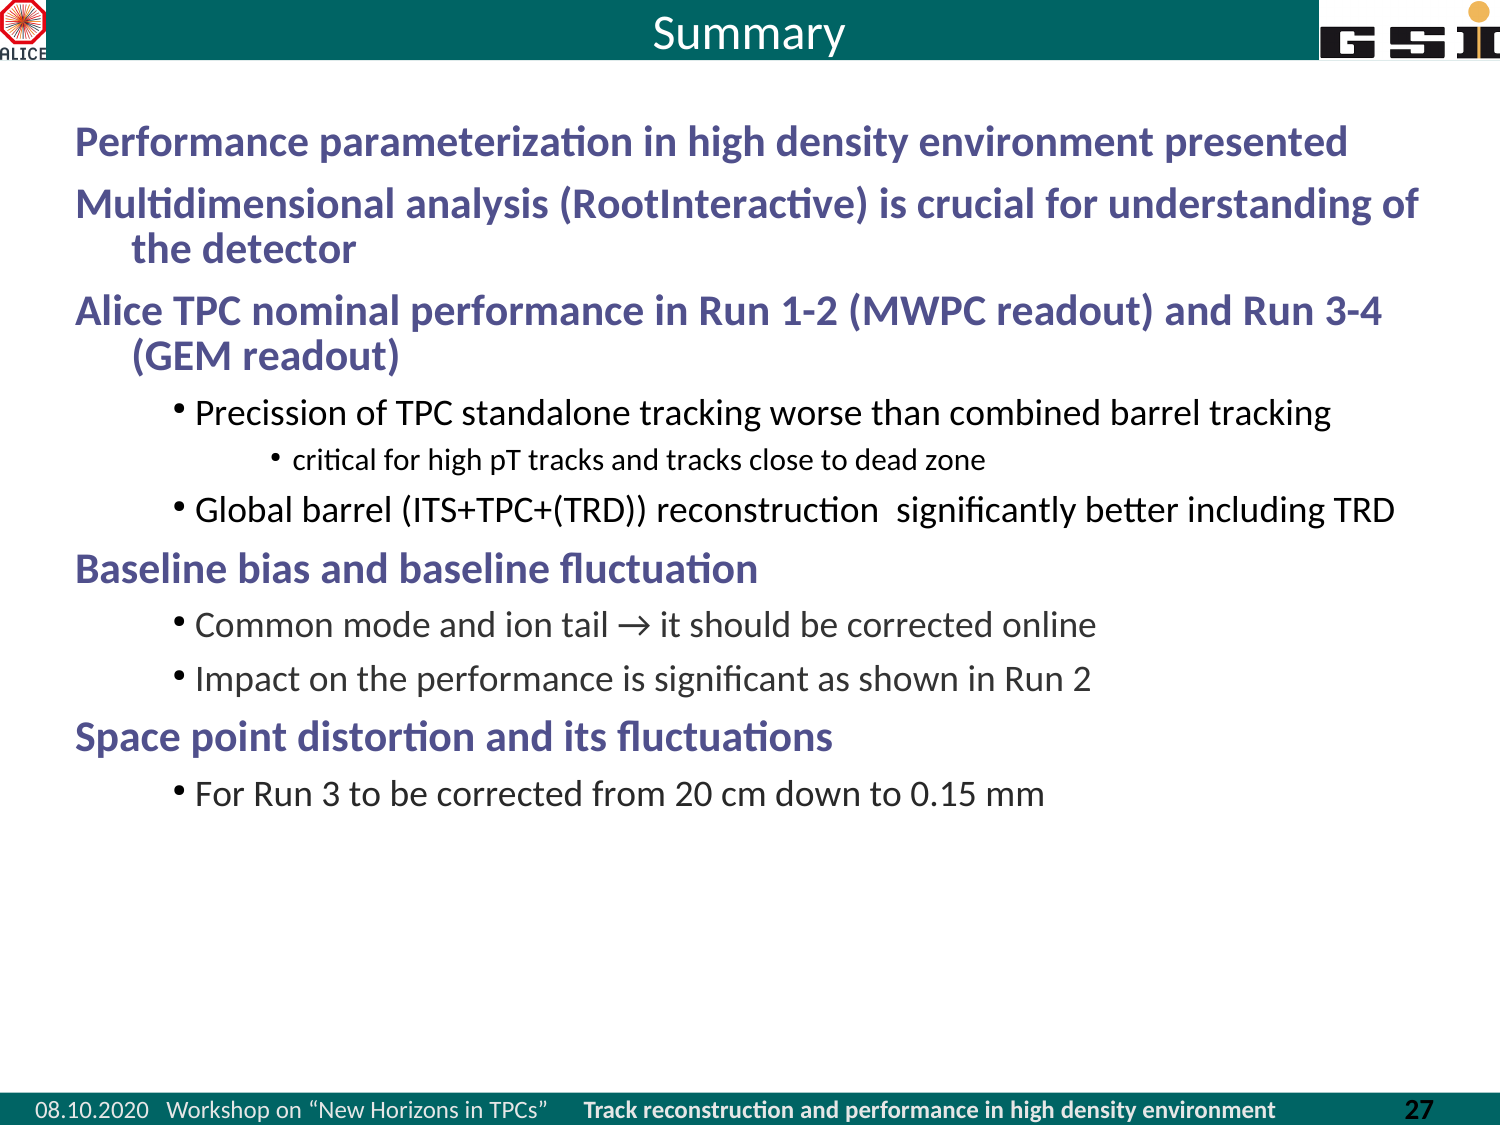

# Summary
Performance parameterization in high density environment presented
Multidimensional analysis (RootInteractive) is crucial for understanding of the detector
Alice TPC nominal performance in Run 1-2 (MWPC readout) and Run 3-4 (GEM readout)
Precission of TPC standalone tracking worse than combined barrel tracking
critical for high pT tracks and tracks close to dead zone
Global barrel (ITS+TPC+(TRD)) reconstruction significantly better including TRD
Baseline bias and baseline fluctuation
Common mode and ion tail → it should be corrected online
Impact on the performance is significant as shown in Run 2
Space point distortion and its fluctuations
For Run 3 to be corrected from 20 cm down to 0.15 mm